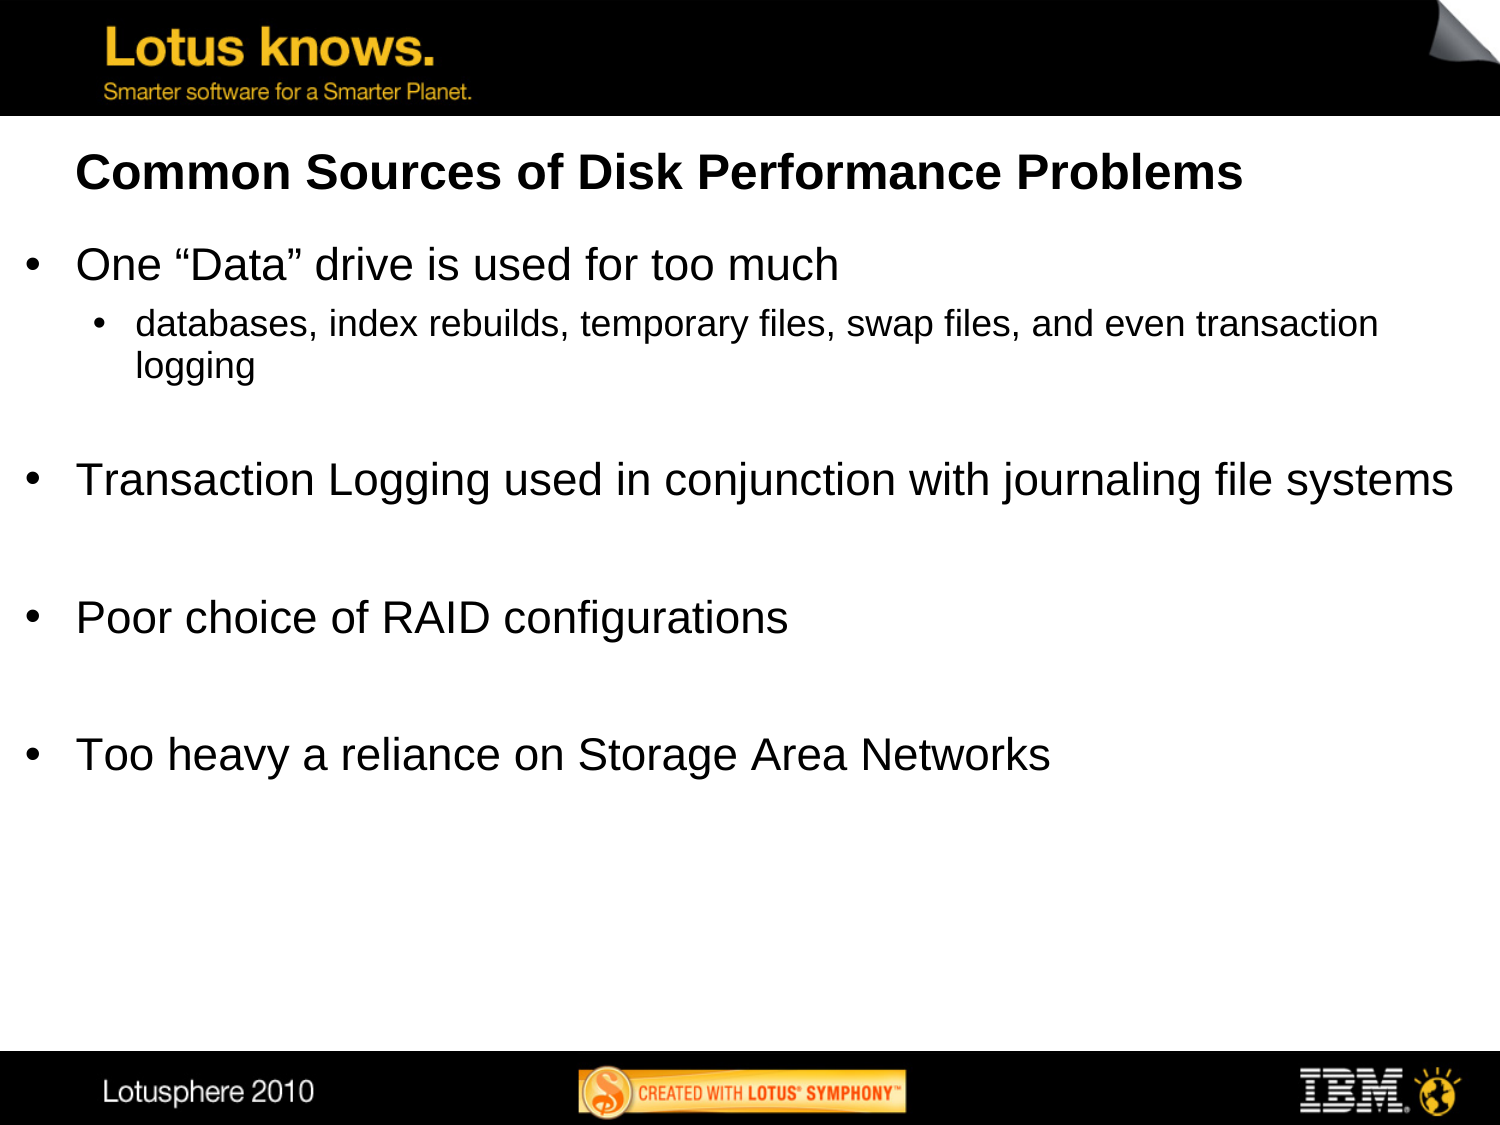

# Common Sources of Disk Performance Problems
One “Data” drive is used for too much
databases, index rebuilds, temporary files, swap files, and even transaction logging
Transaction Logging used in conjunction with journaling file systems
Poor choice of RAID configurations
Too heavy a reliance on Storage Area Networks